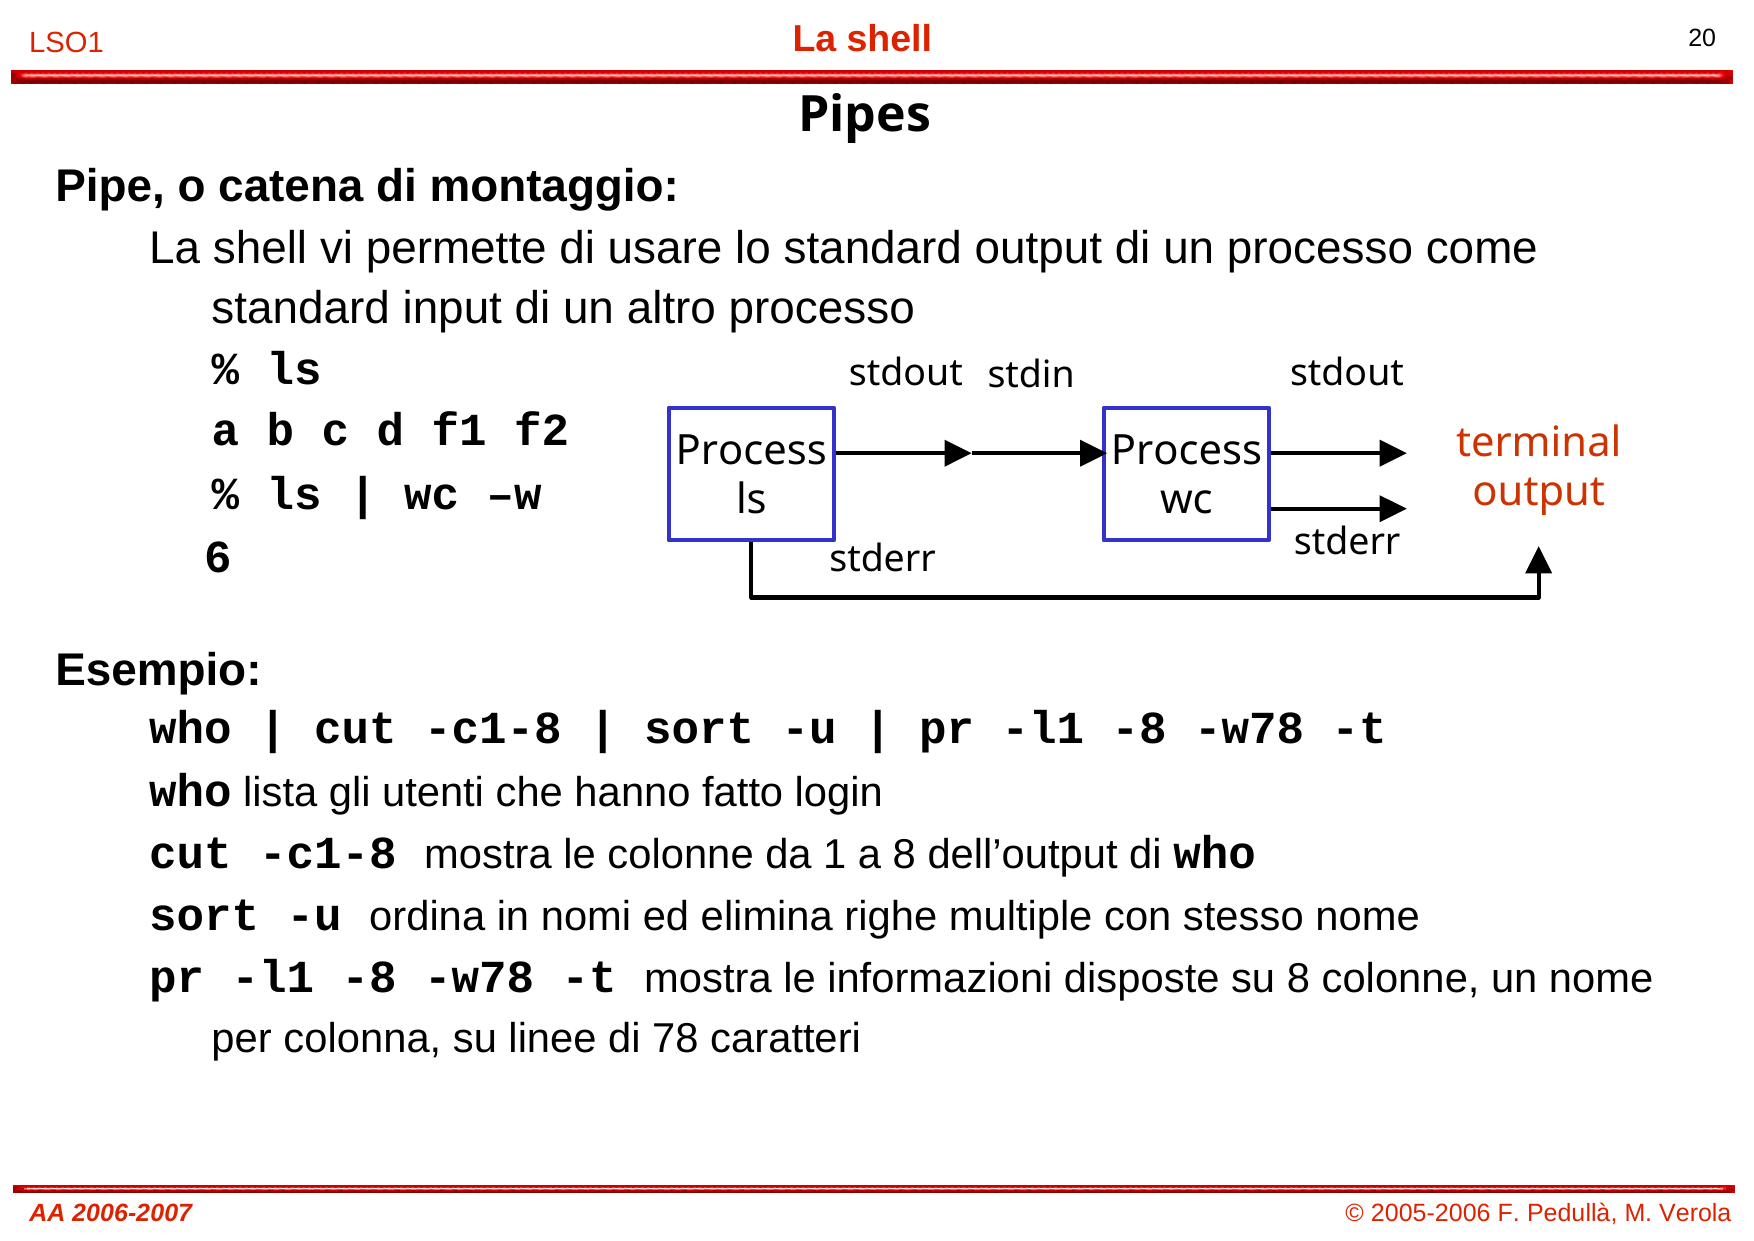

# Pipes
Pipe, o catena di montaggio:
La shell vi permette di usare lo standard output di un processo come standard input di un altro processo
	% ls
a b c d f1 f2
	% ls | wc –w
 6
stdout
stdout
stdin
Process
ls
Process
wc
terminal
output
stderr
stderr
Esempio:
who | cut -c1-8 | sort -u | pr -l1 -8 -w78 -t
who lista gli utenti che hanno fatto login
cut -c1-8 mostra le colonne da 1 a 8 dell’output di who
sort -u ordina in nomi ed elimina righe multiple con stesso nome
pr -l1 -8 -w78 -t mostra le informazioni disposte su 8 colonne, un nome per colonna, su linee di 78 caratteri